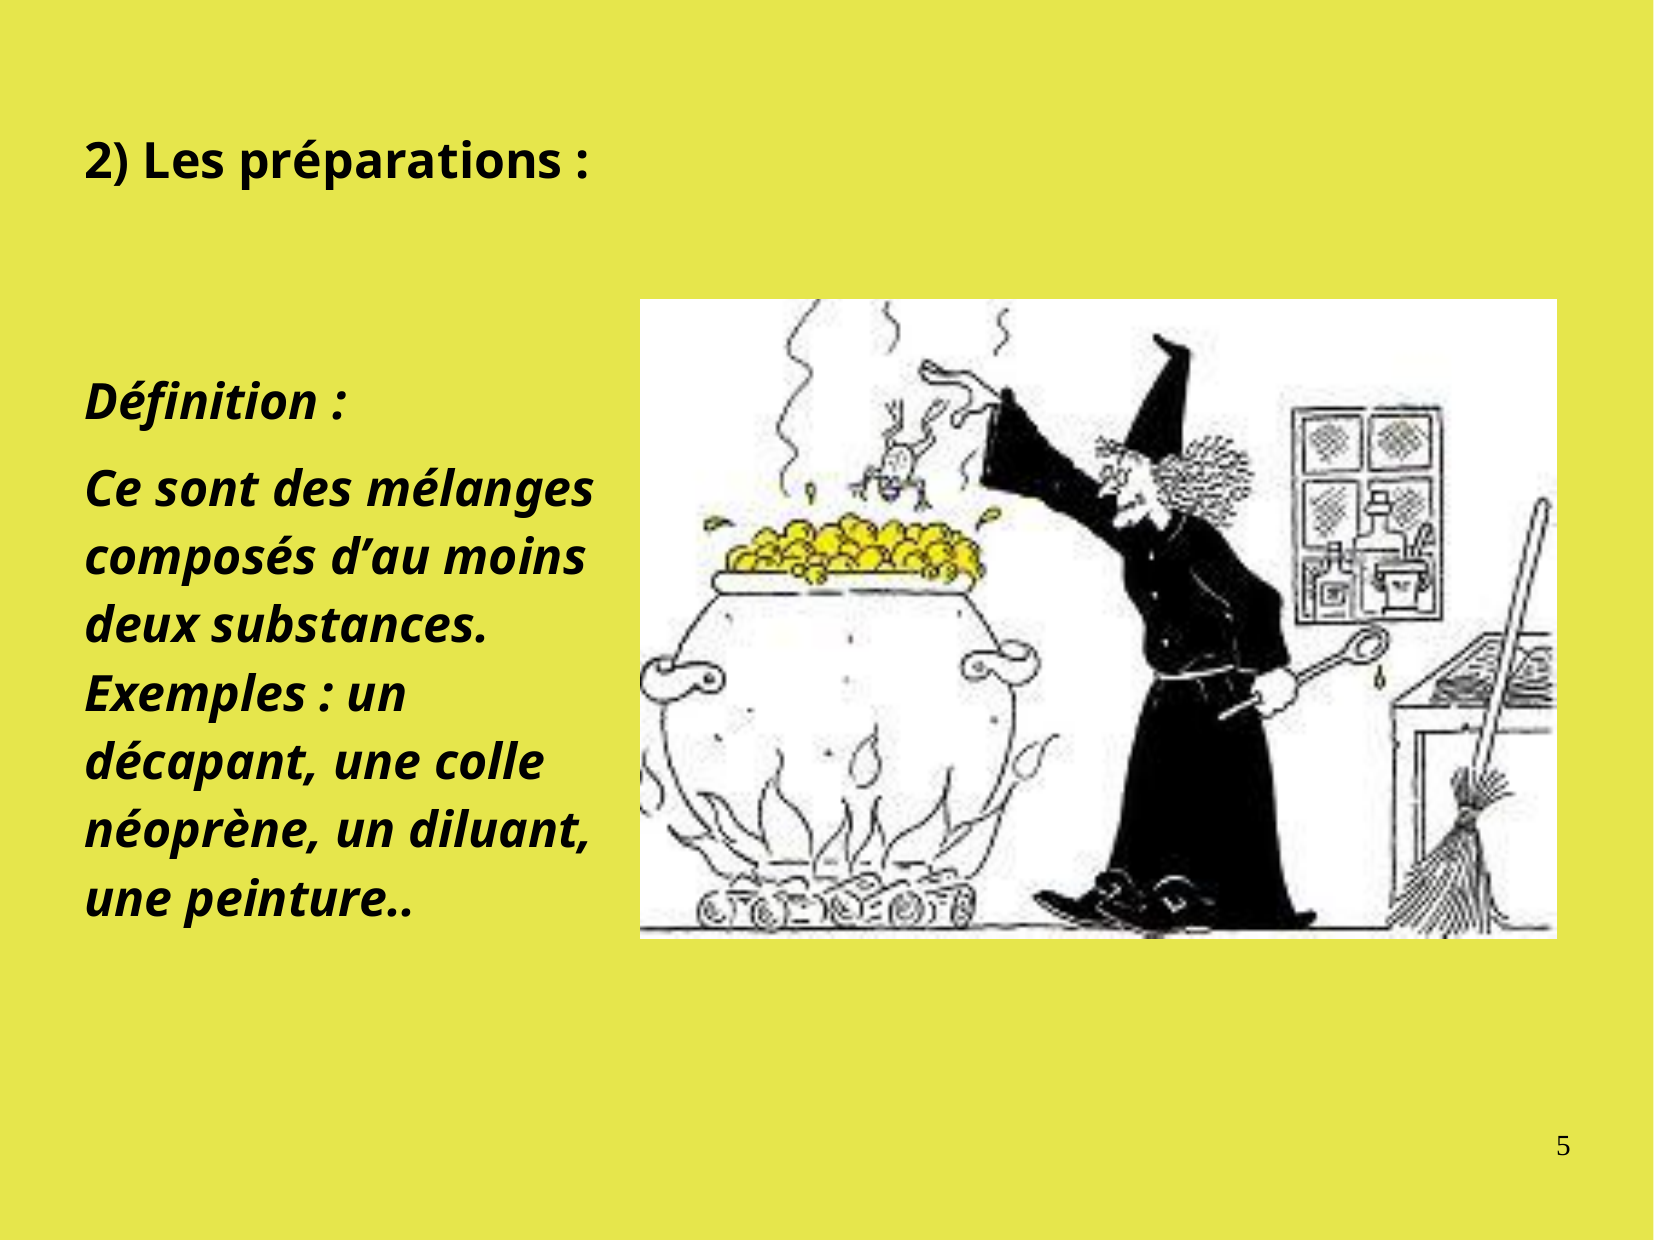

2) Les préparations :
Définition :
Ce sont des mélanges composés d’au moins deux substances. Exemples : un décapant, une colle néoprène, un diluant, une peinture..
5